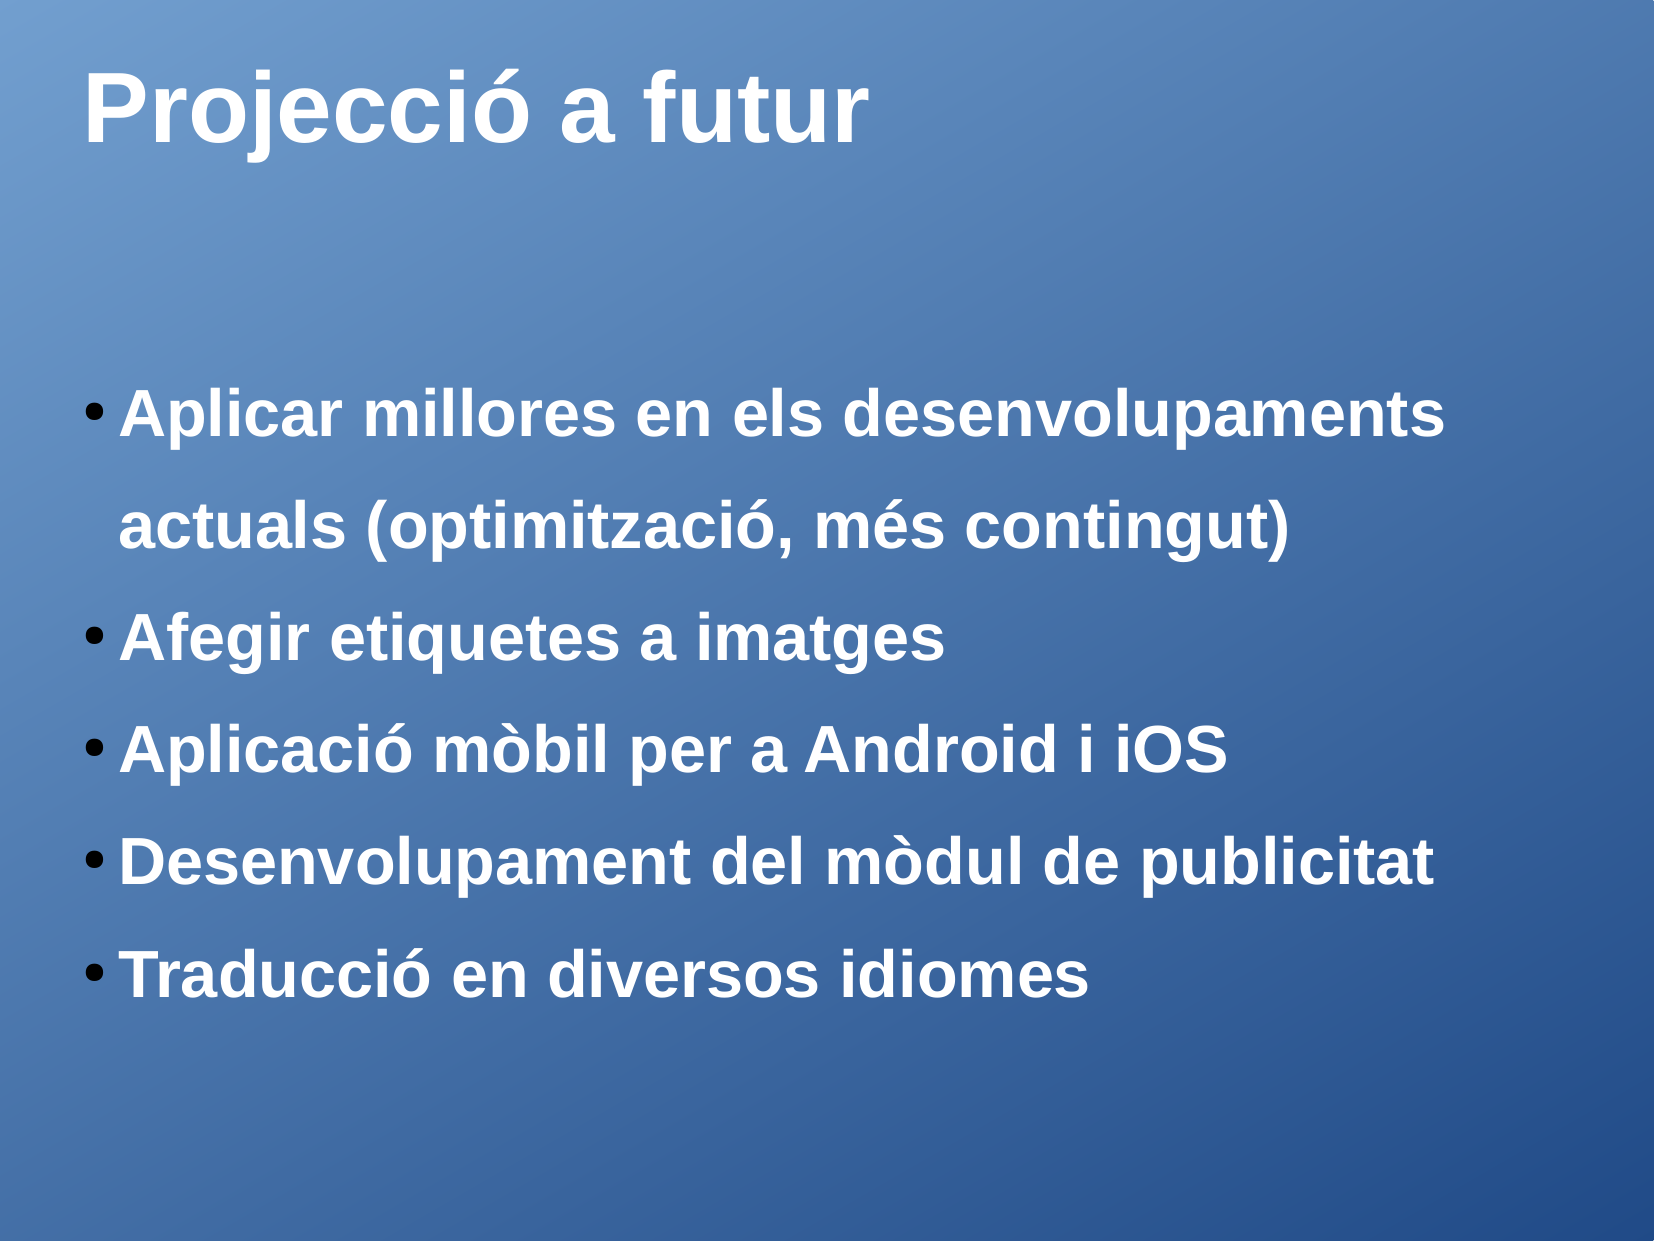

# Projecció a futur
Aplicar millores en els desenvolupaments actuals (optimització, més contingut)
Afegir etiquetes a imatges
Aplicació mòbil per a Android i iOS
Desenvolupament del mòdul de publicitat
Traducció en diversos idiomes